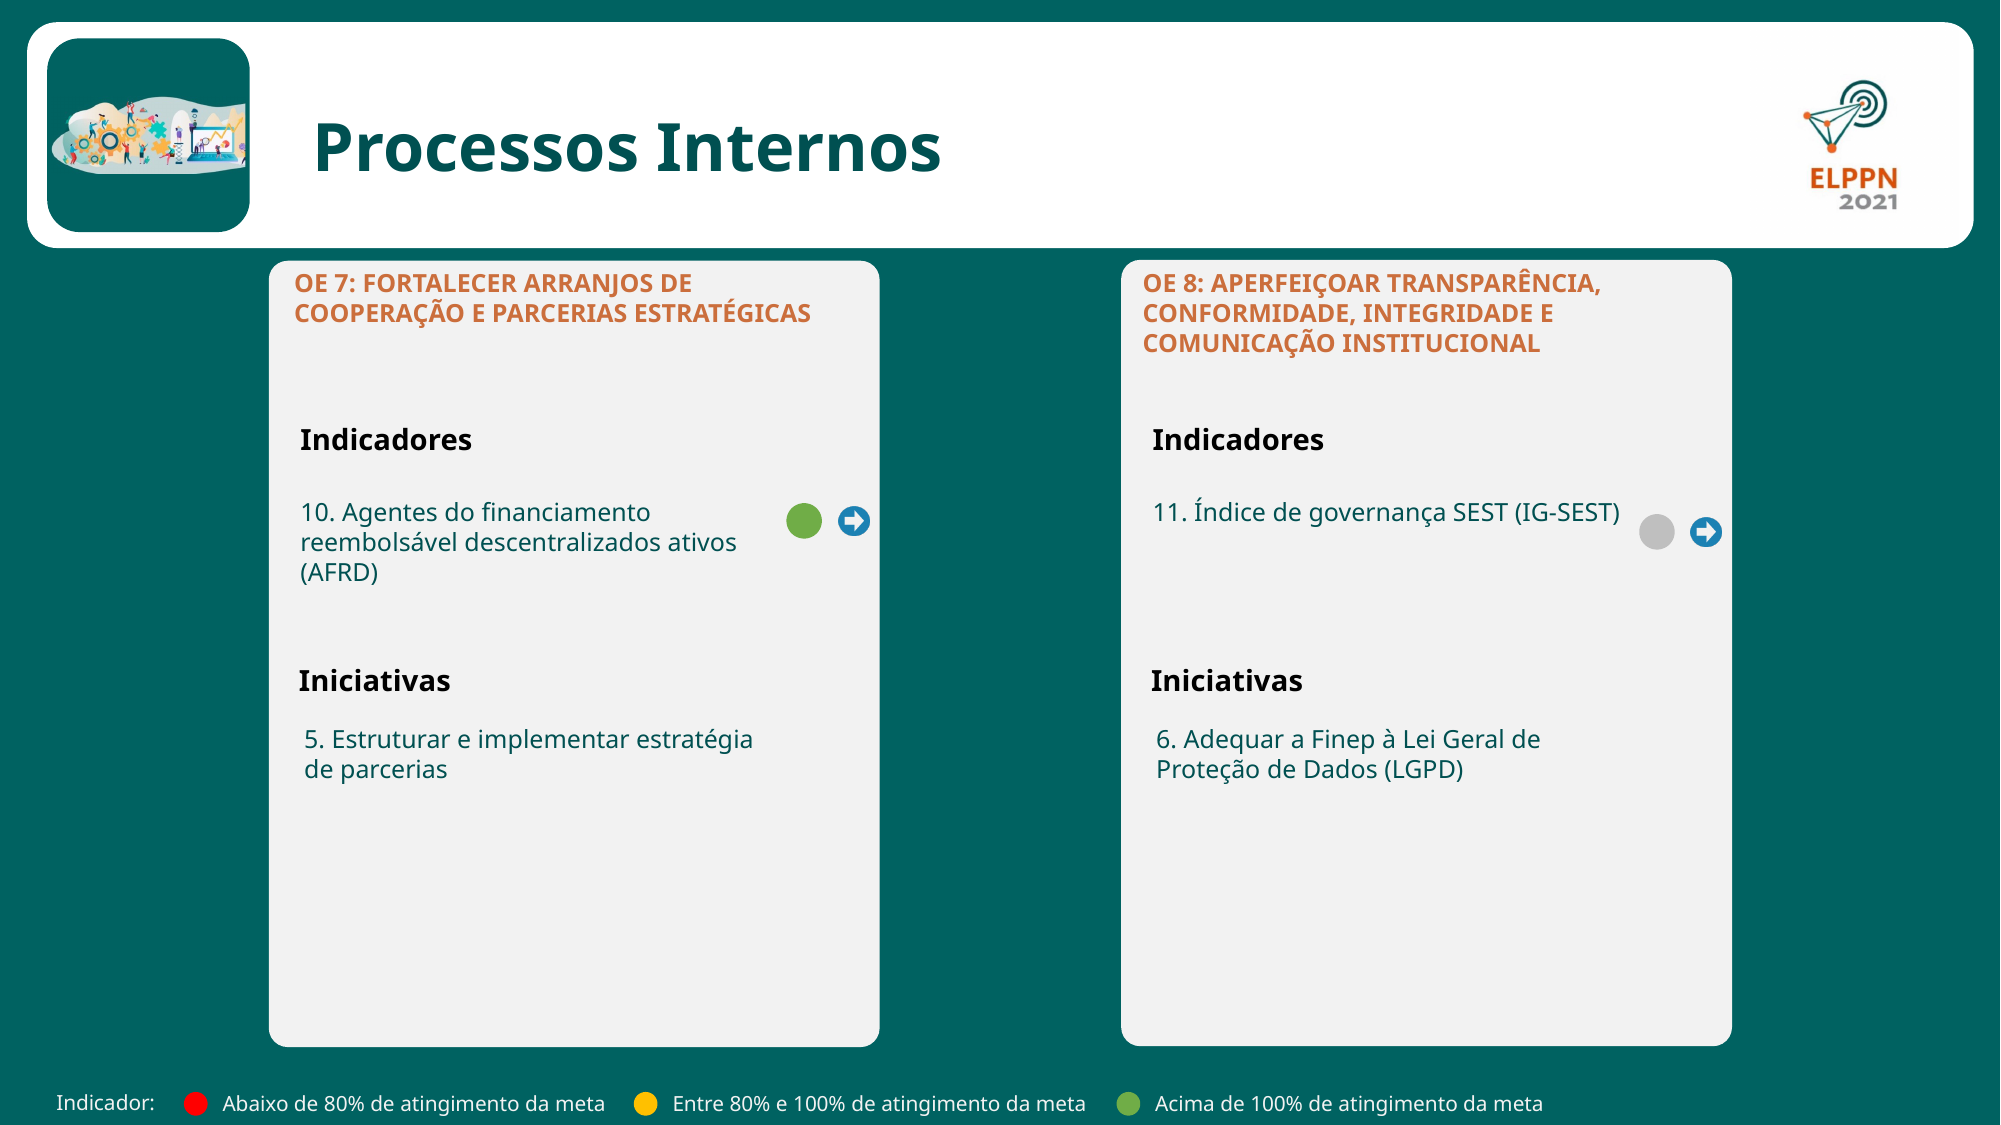

Processos Internos
OE 7: FORTALECER ARRANJOS DE COOPERAÇÃO E PARCERIAS ESTRATÉGICAS
OE 8: APERFEIÇOAR TRANSPARÊNCIA, CONFORMIDADE, INTEGRIDADE E COMUNICAÇÃO INSTITUCIONAL
Indicadores
Indicadores
10. Agentes do financiamento reembolsável descentralizados ativos (AFRD)
11. Índice de governança SEST (IG-SEST)
Iniciativas
Iniciativas
5. Estruturar e implementar estratégia de parcerias
6. Adequar a Finep à Lei Geral de Proteção de Dados (LGPD)
Indicador:
Abaixo de 80% de atingimento da meta
Entre 80% e 100% de atingimento da meta
Acima de 100% de atingimento da meta